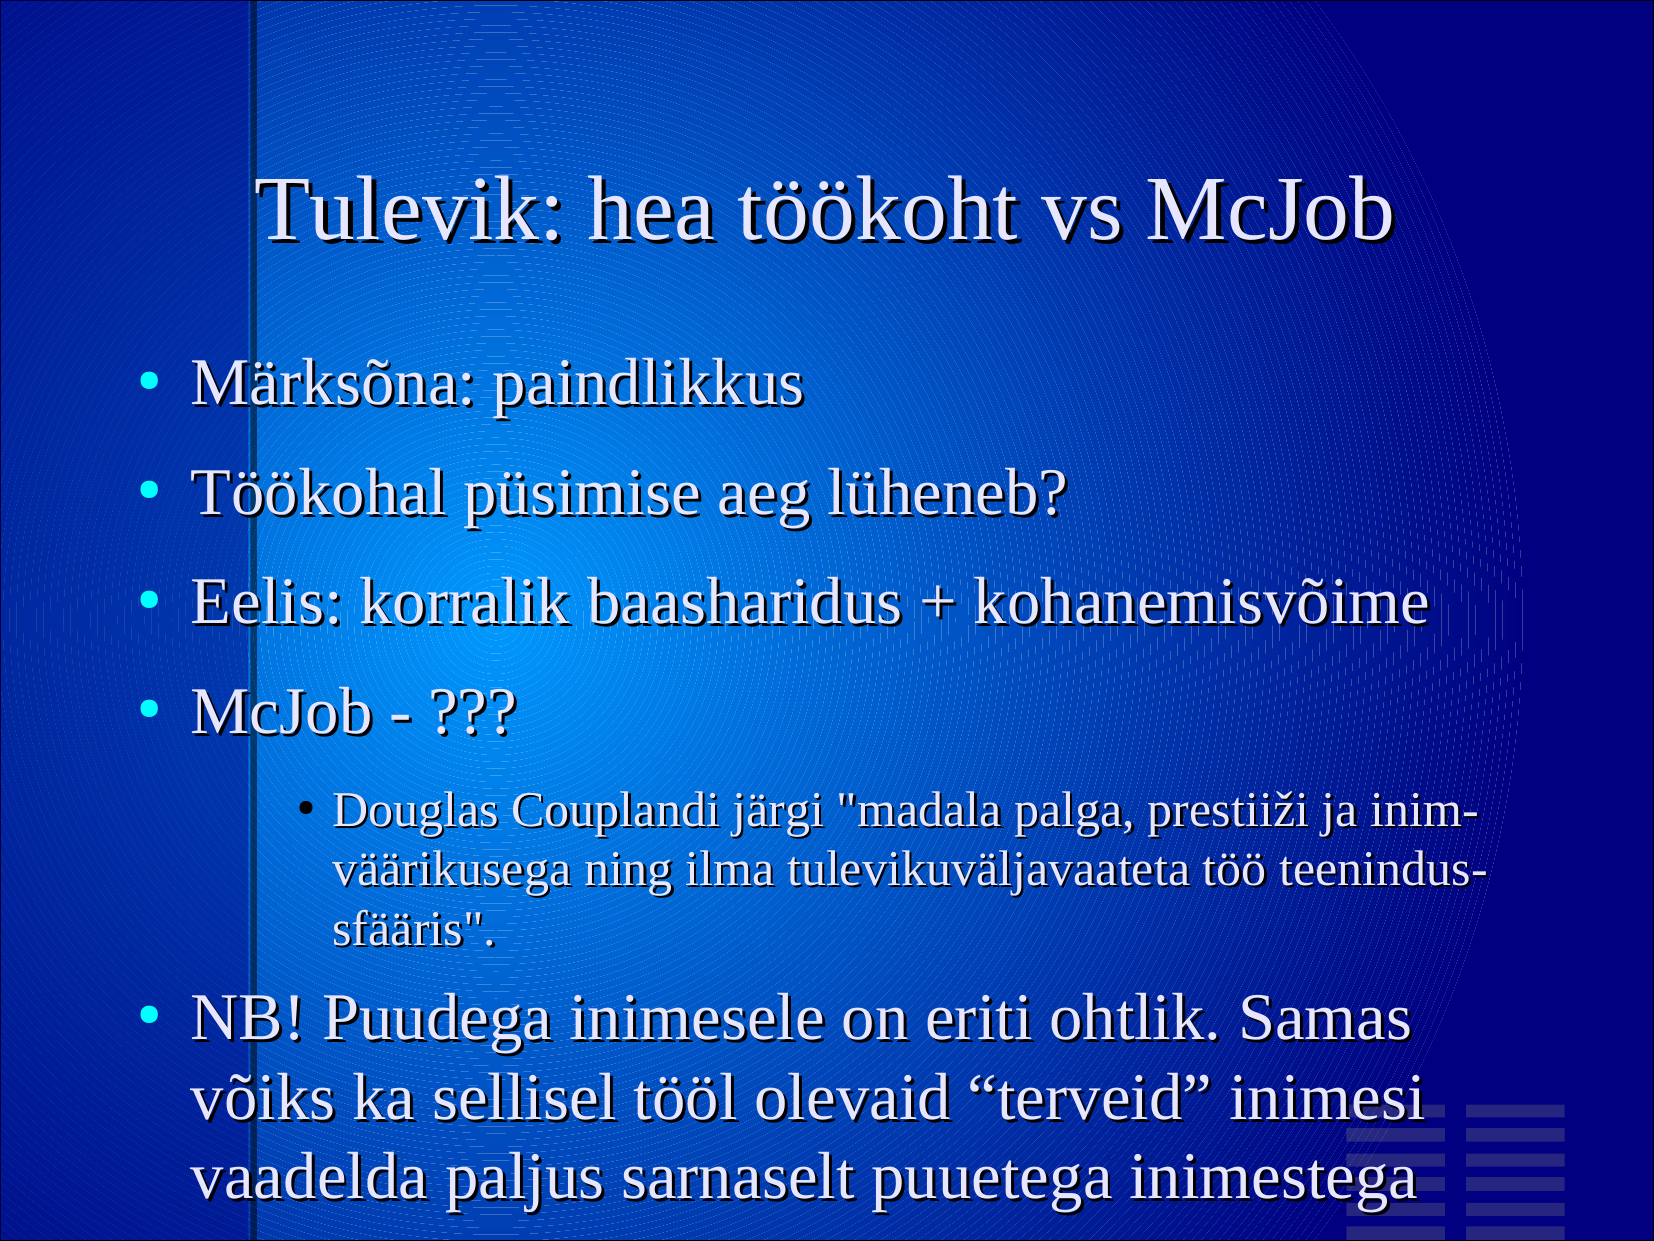

# Tulevik: hea töökoht vs McJob
Märksõna: paindlikkus
Töökohal püsimise aeg lüheneb?
Eelis: korralik baasharidus + kohanemisvõime
McJob - ???
Douglas Couplandi järgi "madala palga, prestiiži ja inim- väärikusega ning ilma tulevikuväljavaateta töö teenindus-sfääris".
NB! Puudega inimesele on eriti ohtlik. Samas võiks ka sellisel tööl olevaid “terveid” inimesi vaadelda paljus sarnaselt puuetega inimestega